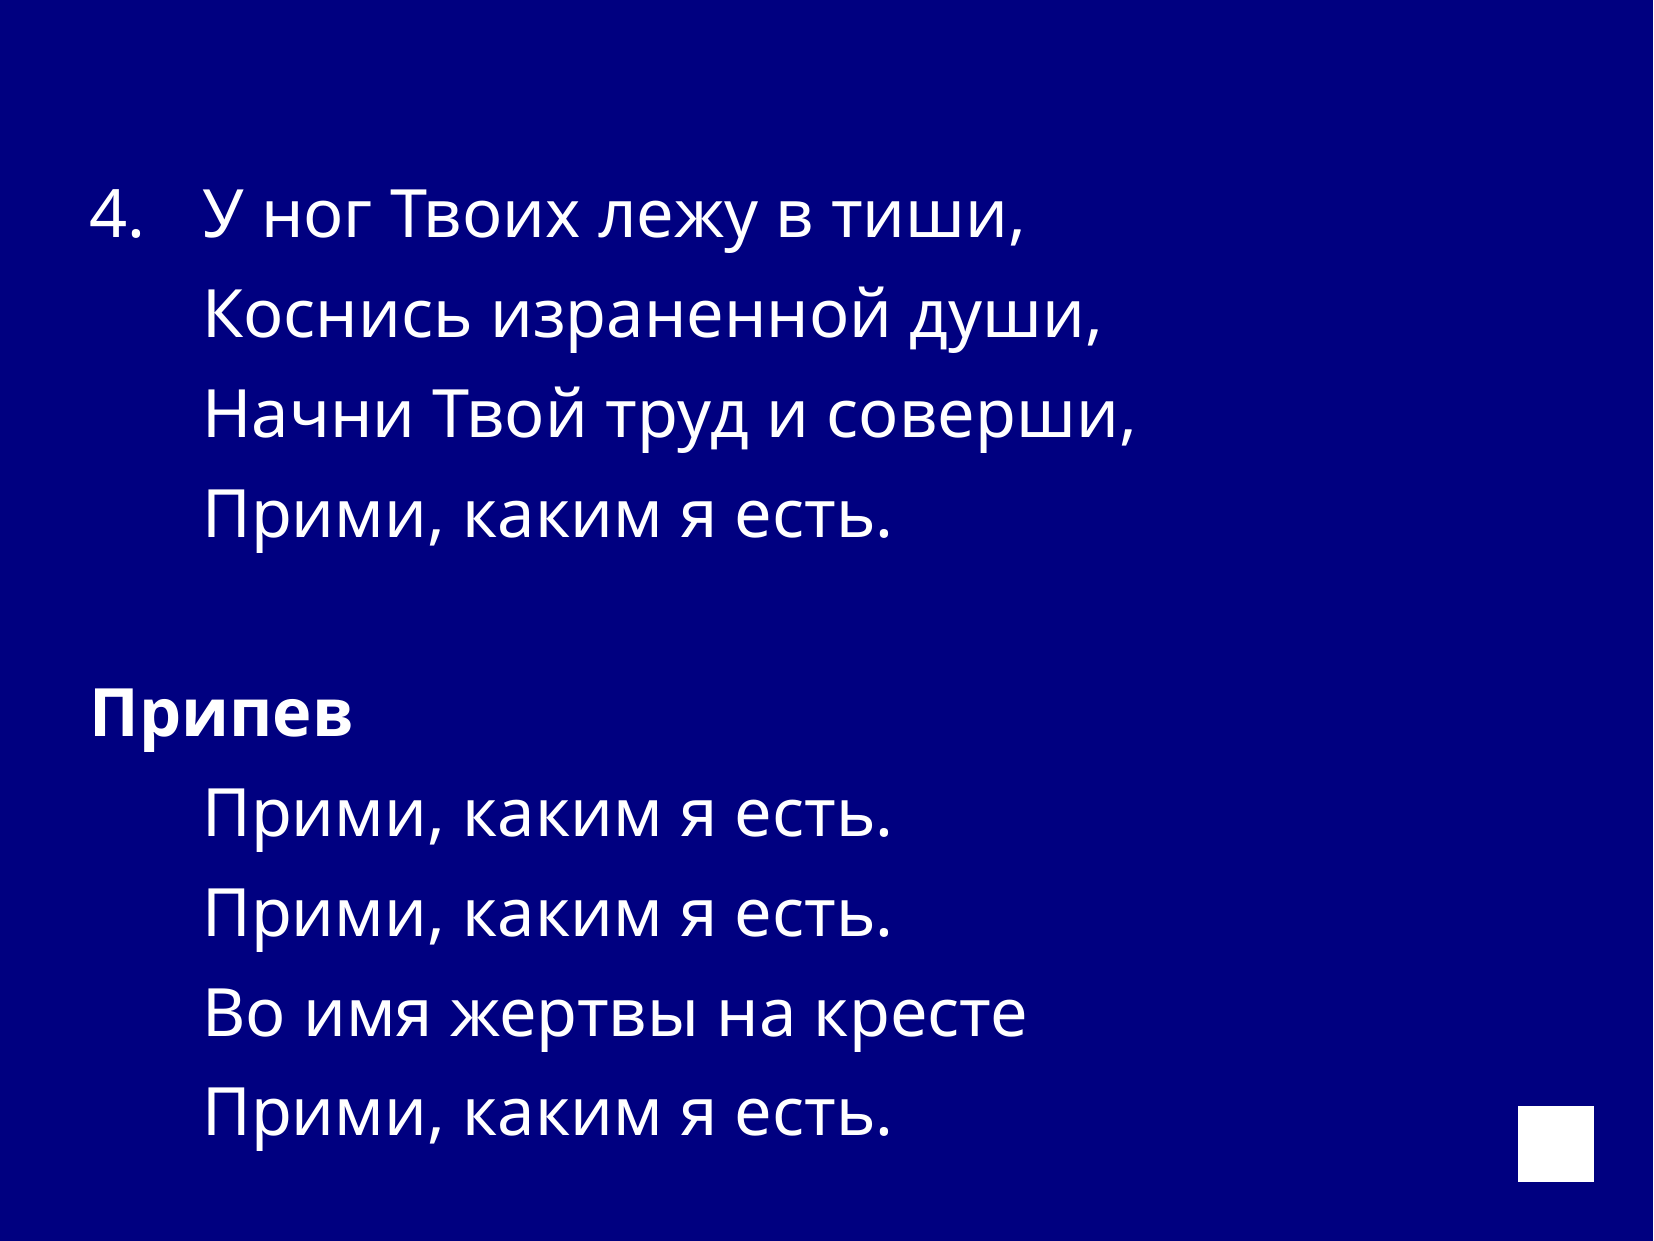

4.	У ног Твоих лежу в тиши,
	Коснись израненной души,
	Начни Твой труд и соверши,
	Прими, каким я есть.
Припев
	Прими, каким я есть.
	Прими, каким я есть.
	Во имя жертвы на кресте
	Прими, каким я есть.